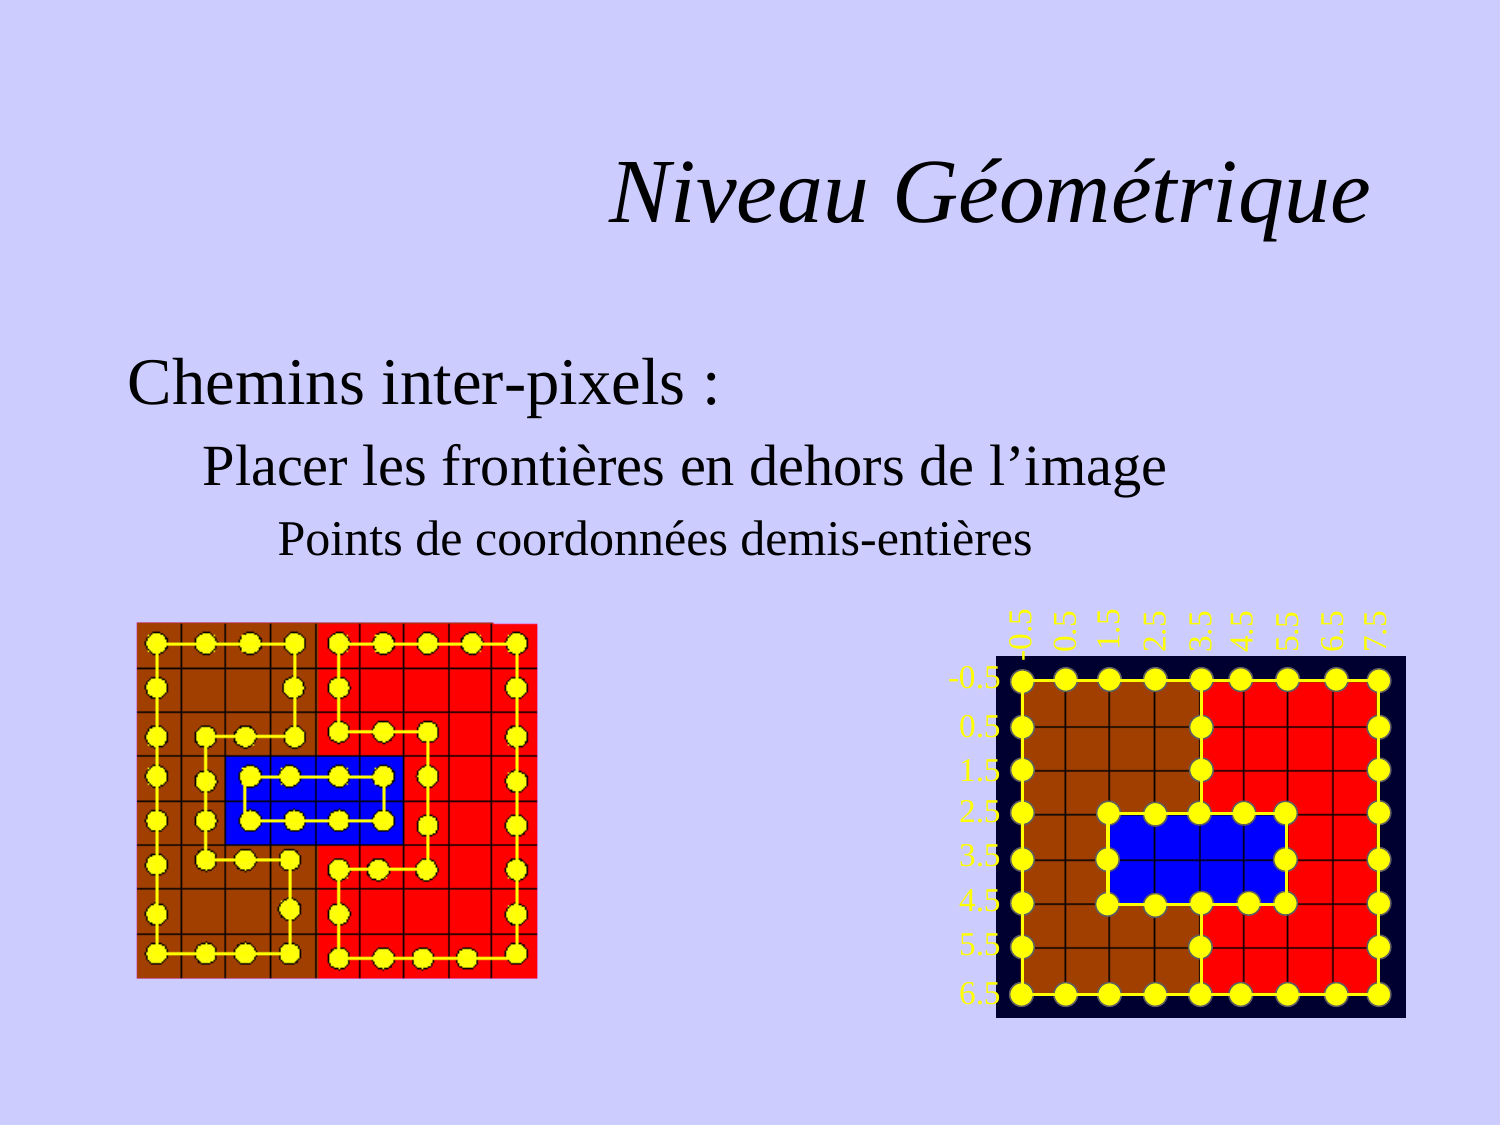

# Niveau Géométrique
Chemins inter-pixels :
Placer les frontières en dehors de l’image
Points de coordonnées demis-entières
1.5
-0.5
0.5
2.5
3.5
4.5
5.5
6.5
7.5
-0.5
0.5
1.5
2.5
3.5
4.5
5.5
6.5